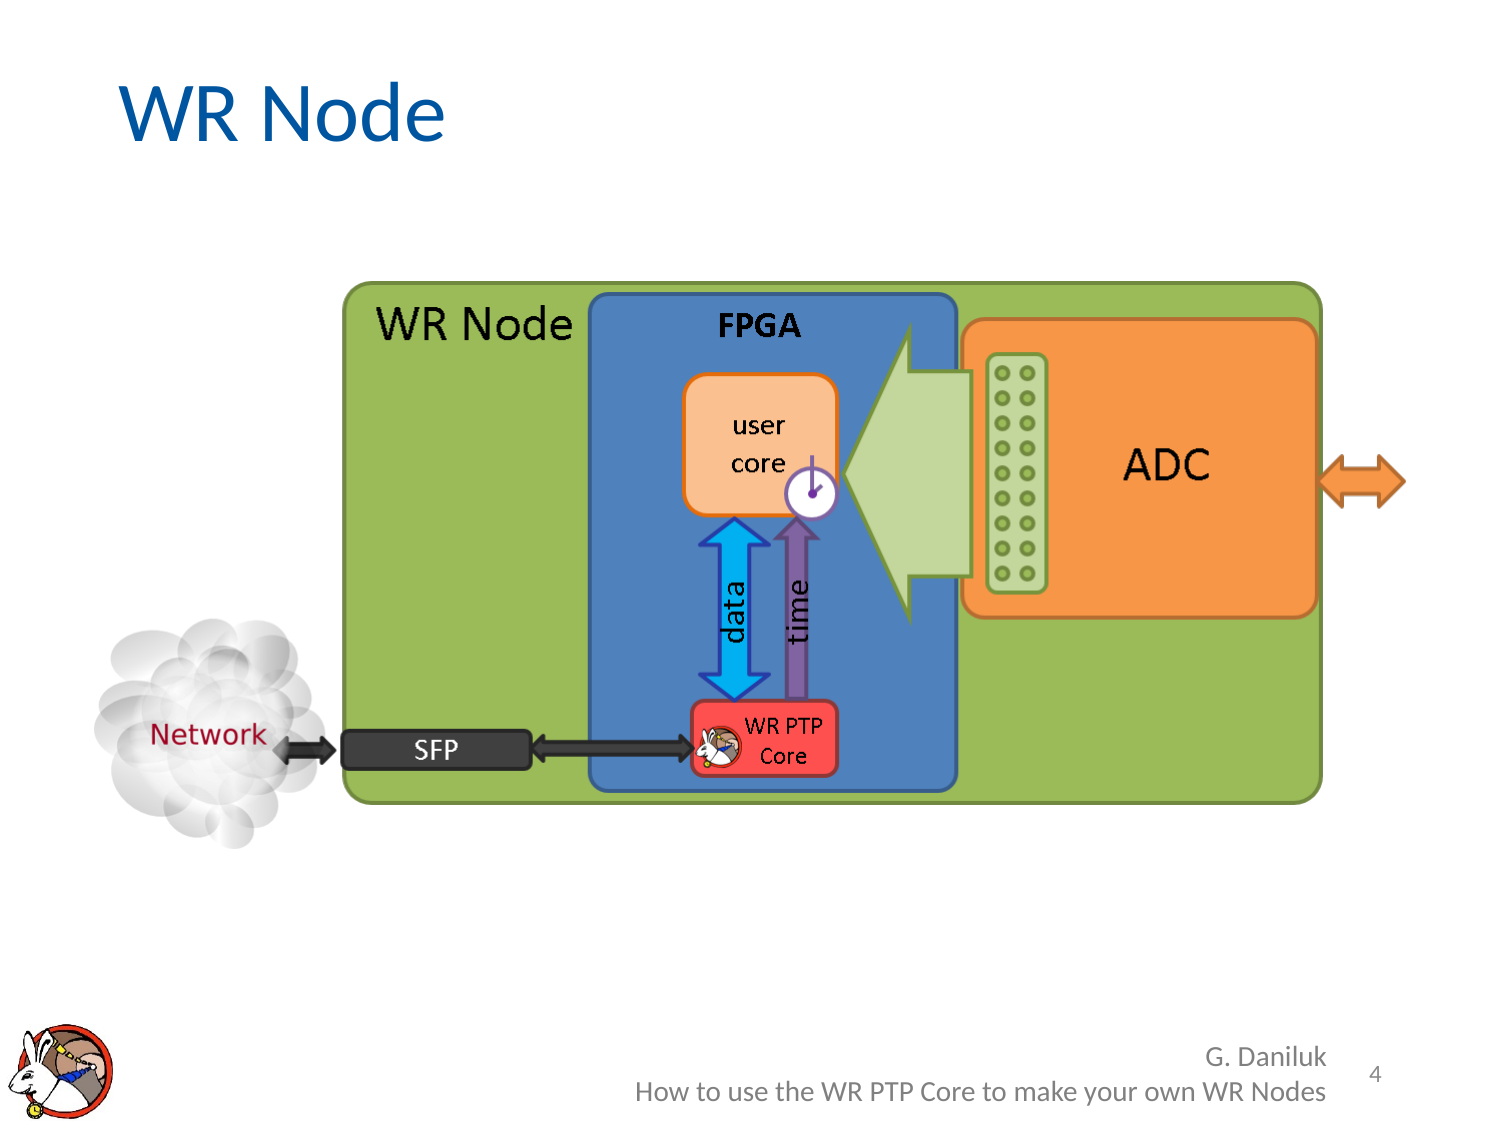

# WR Node
G. Daniluk
How to use the WR PTP Core to make your own WR Nodes